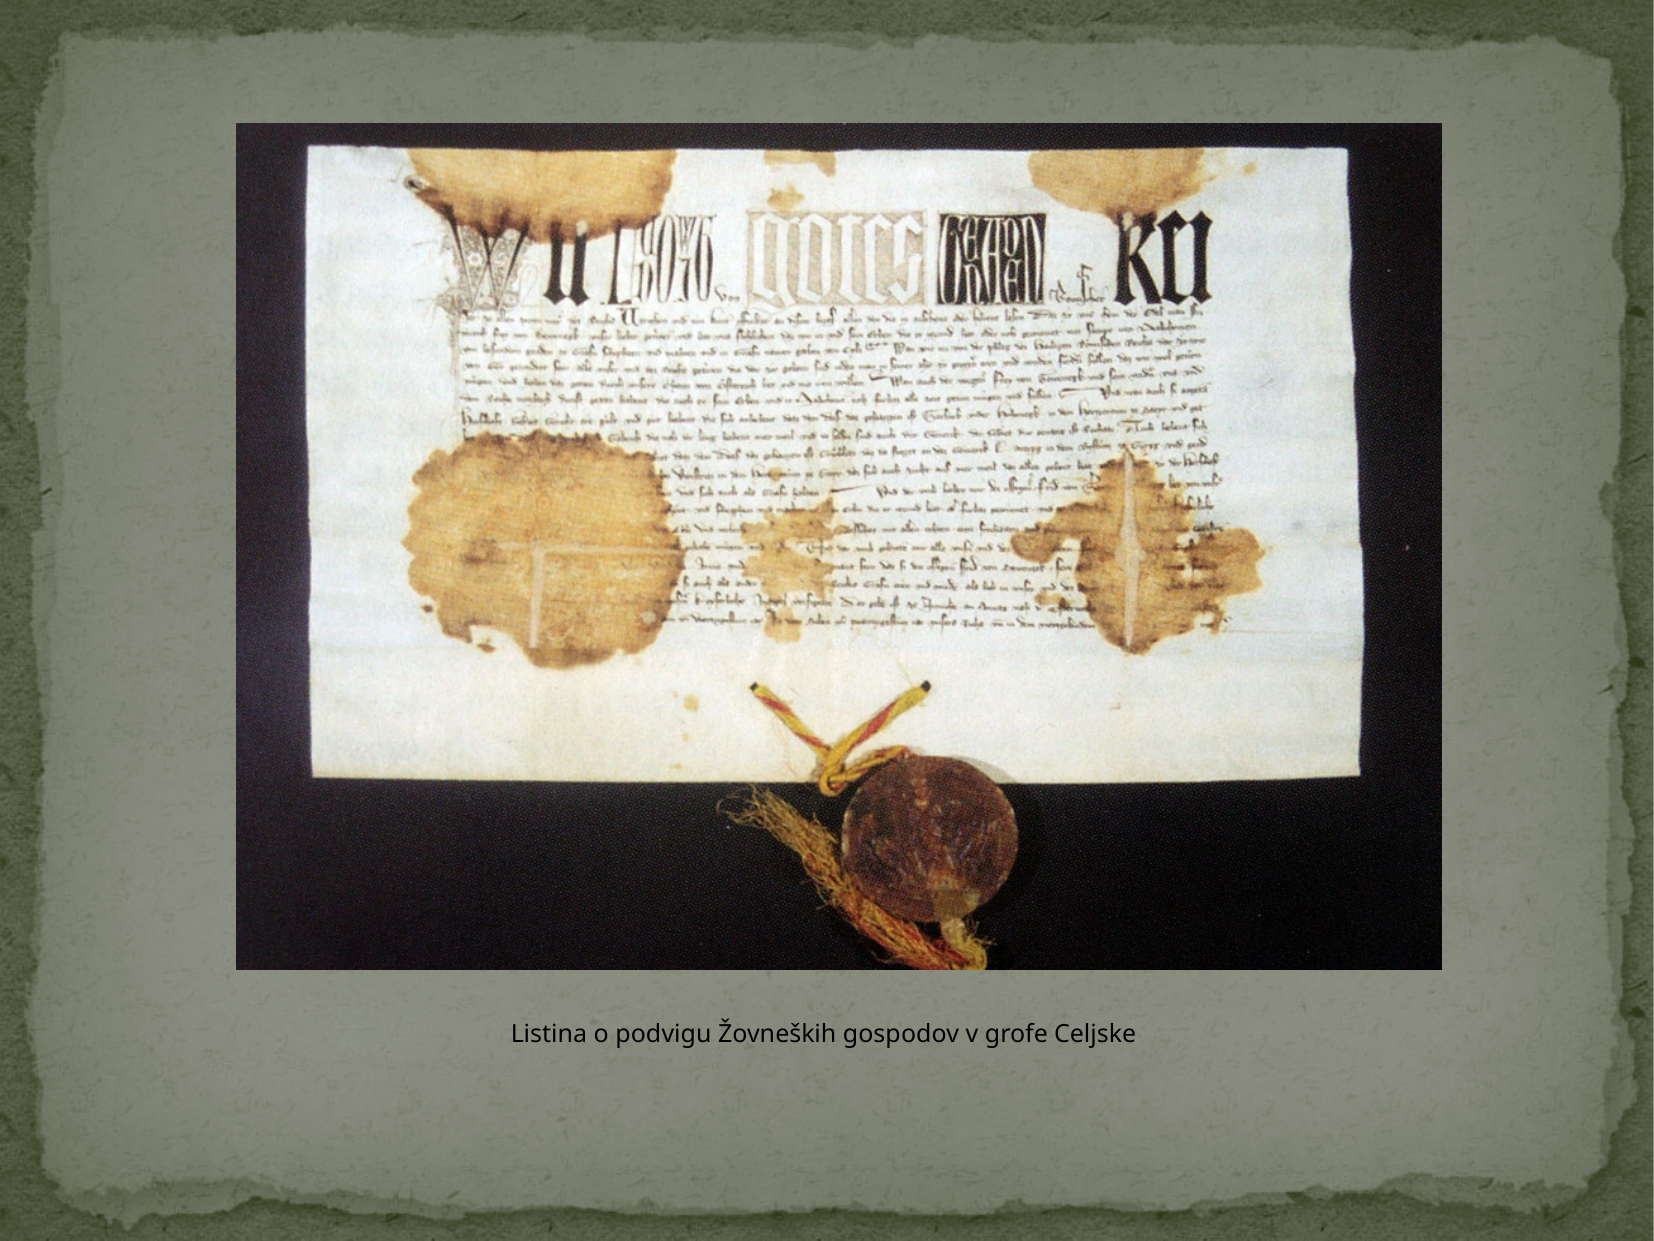

Listina o podvigu Žovneških gospodov v grofe Celjske